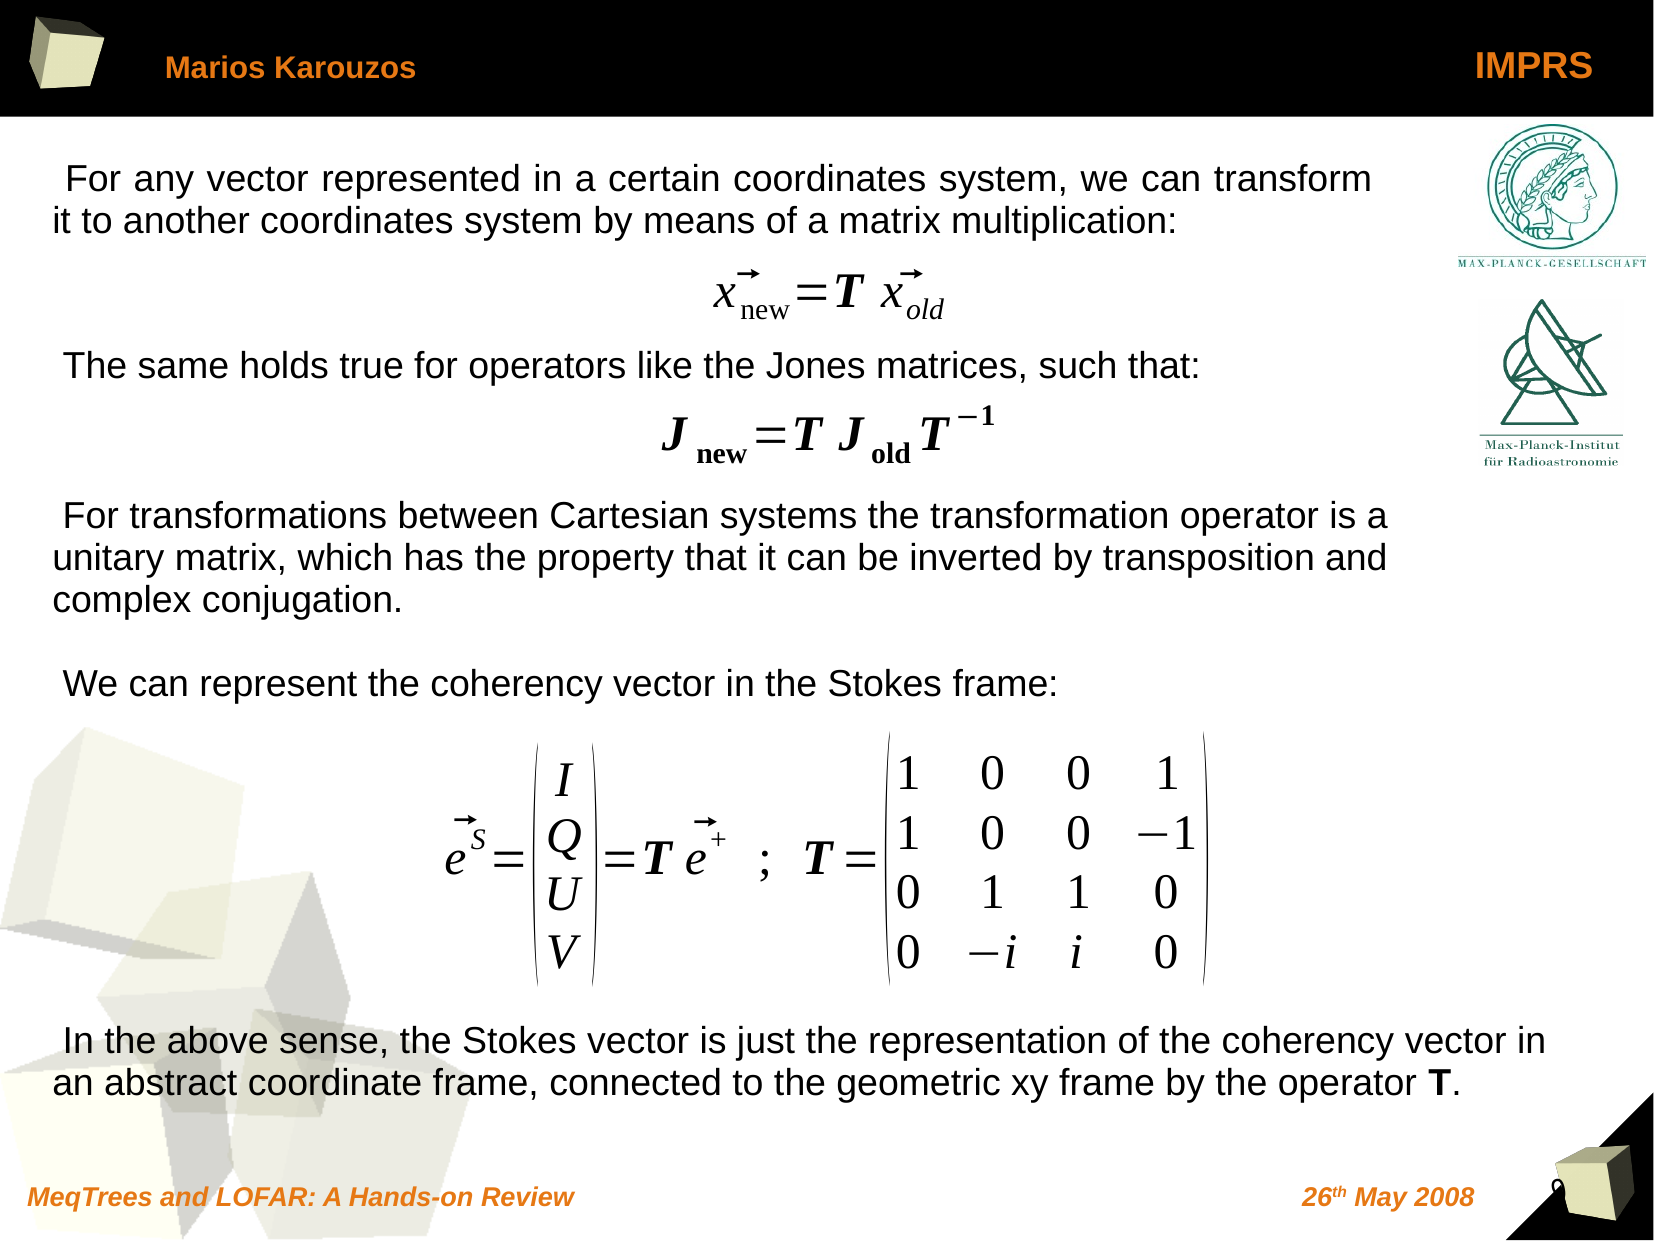

Marios Karouzos														 IMPRS
 For any vector represented in a certain coordinates system, we can transform it to another coordinates system by means of a matrix multiplication:
 The same holds true for operators like the Jones matrices, such that:
 For transformations between Cartesian systems the transformation operator is a unitary matrix, which has the property that it can be inverted by transposition and complex conjugation.
 We can represent the coherency vector in the Stokes frame:
 In the above sense, the Stokes vector is just the representation of the coherency vector in an abstract coordinate frame, connected to the geometric xy frame by the operator T.
MeqTrees and LOFAR: A Hands-on Review										26th May 2008